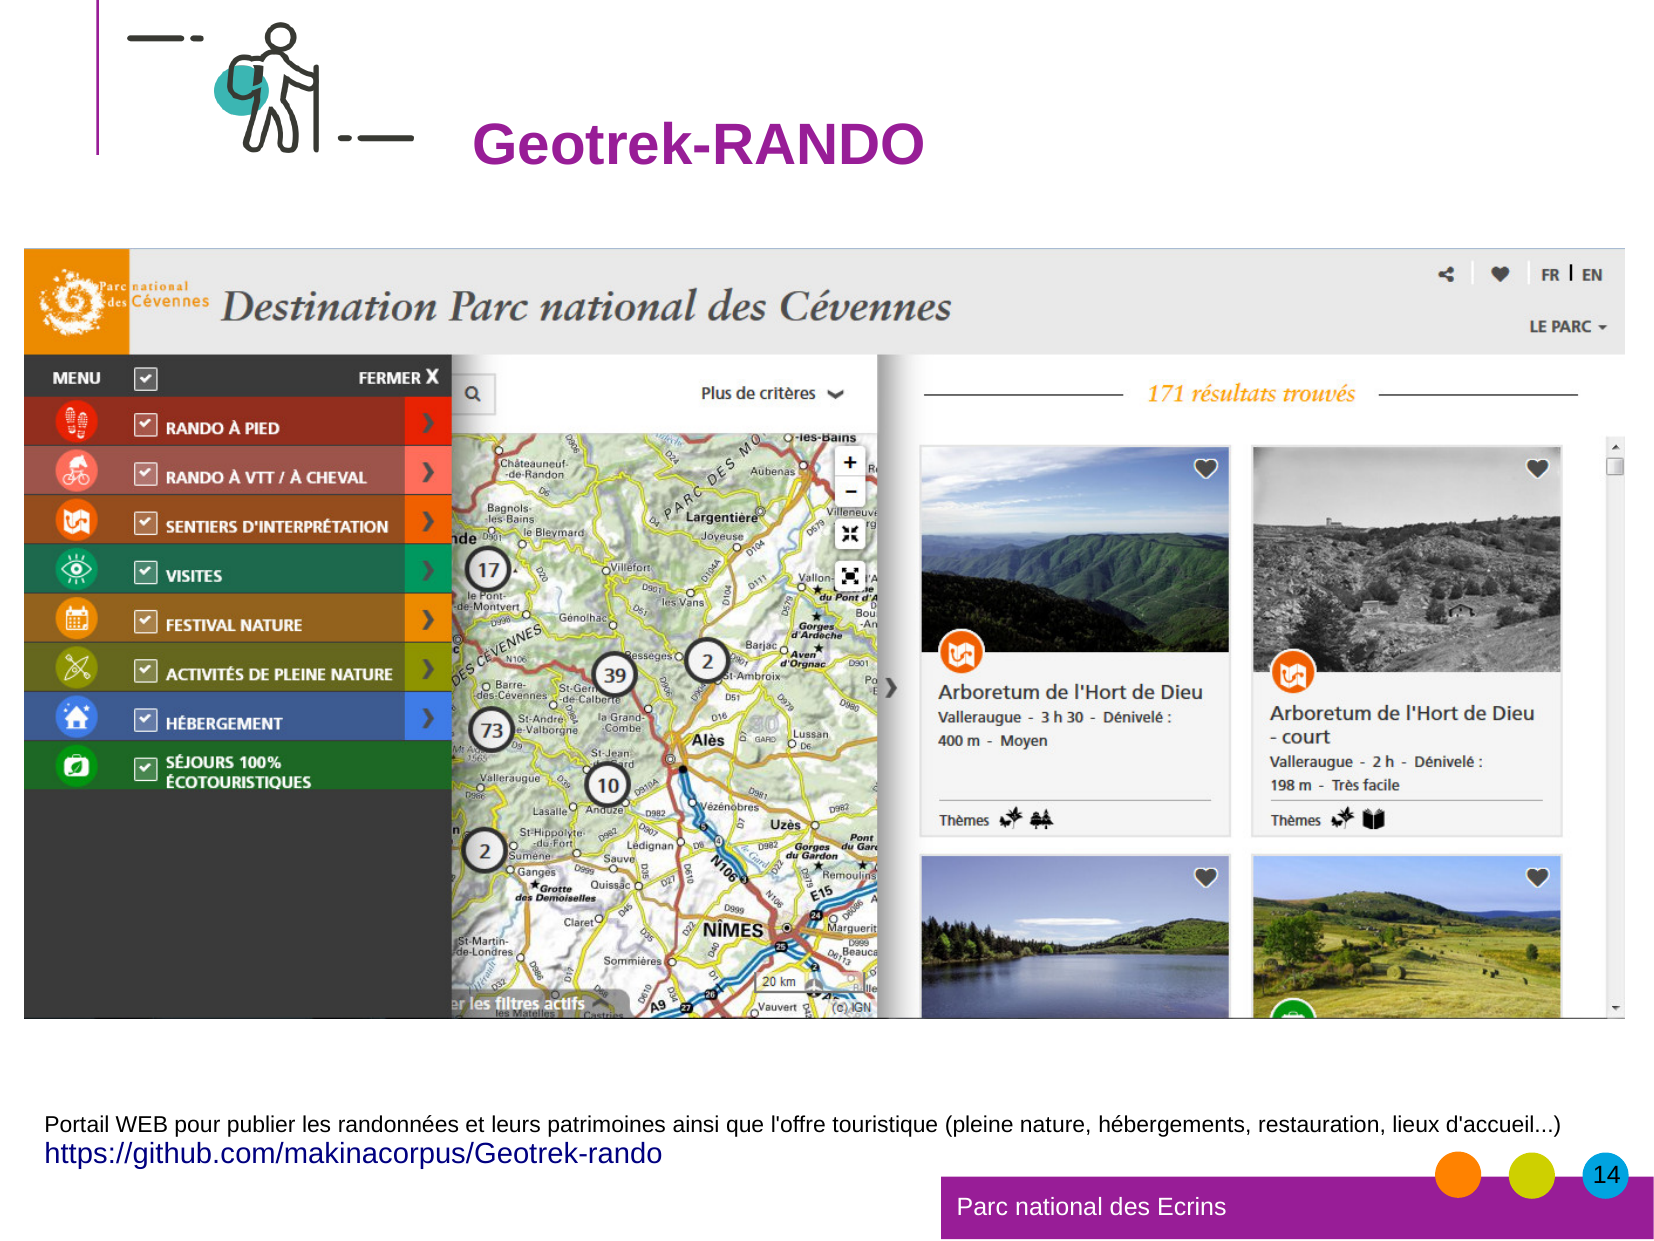

# Geotrek-RANDO
Portail WEB pour publier les randonnées et leurs patrimoines ainsi que l'offre touristique (pleine nature, hébergements, restauration, lieux d'accueil...)
https://github.com/makinacorpus/Geotrek-rando